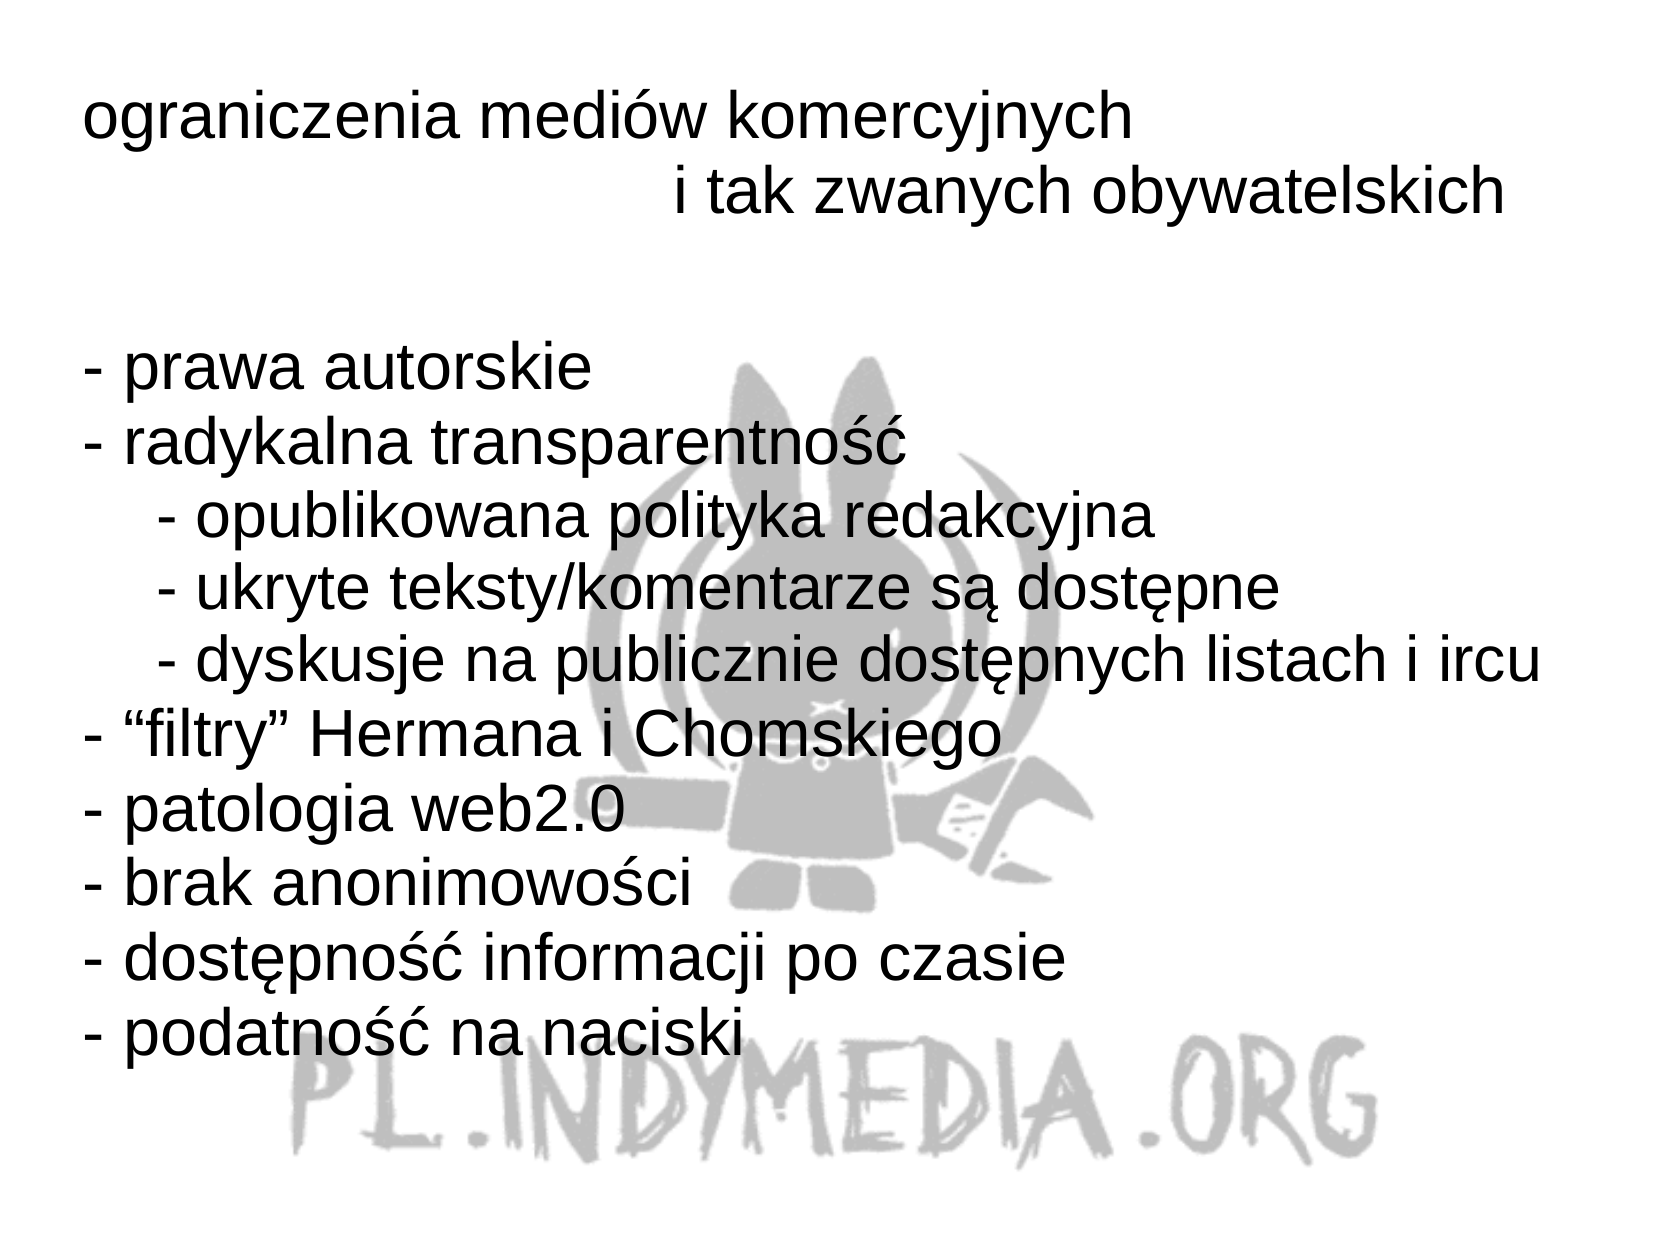

# ograniczenia mediów komercyjnych i tak zwanych obywatelskich
- prawa autorskie
- radykalna transparentność
	- opublikowana polityka redakcyjna
	- ukryte teksty/komentarze są dostępne
	- dyskusje na publicznie dostępnych listach i ircu
- “filtry” Hermana i Chomskiego
- patologia web2.0
- brak anonimowości
- dostępność informacji po czasie
- podatność na naciski